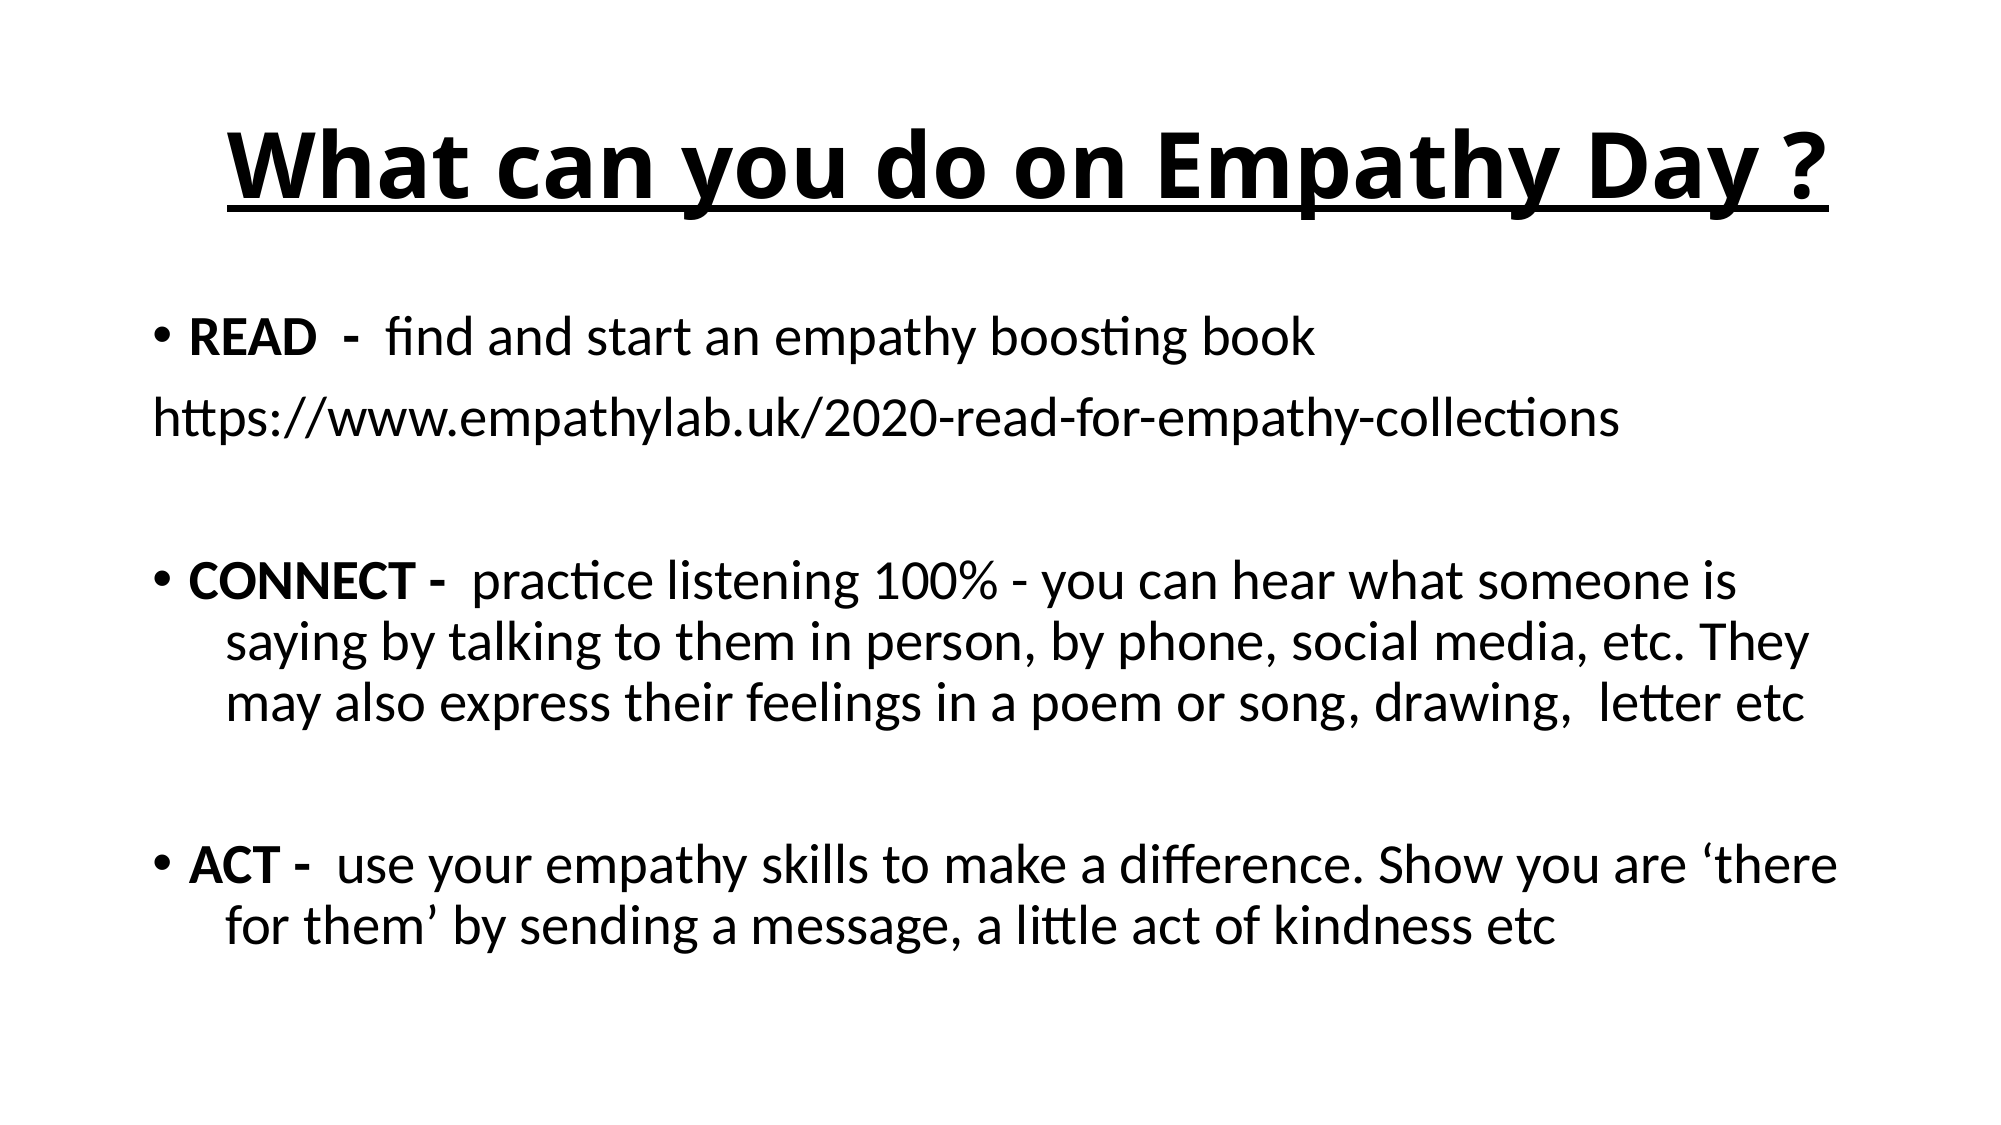

# What can you do on Empathy Day ?
READ  -  find and start an empathy boosting book
https://www.empathylab.uk/2020-read-for-empathy-collections
CONNECT -  practice listening 100% - you can hear what someone is saying by talking to them in person, by phone, social media, etc. They may also express their feelings in a poem or song, drawing, letter etc
ACT -  use your empathy skills to make a difference. Show you are ‘there for them’ by sending a message, a little act of kindness etc